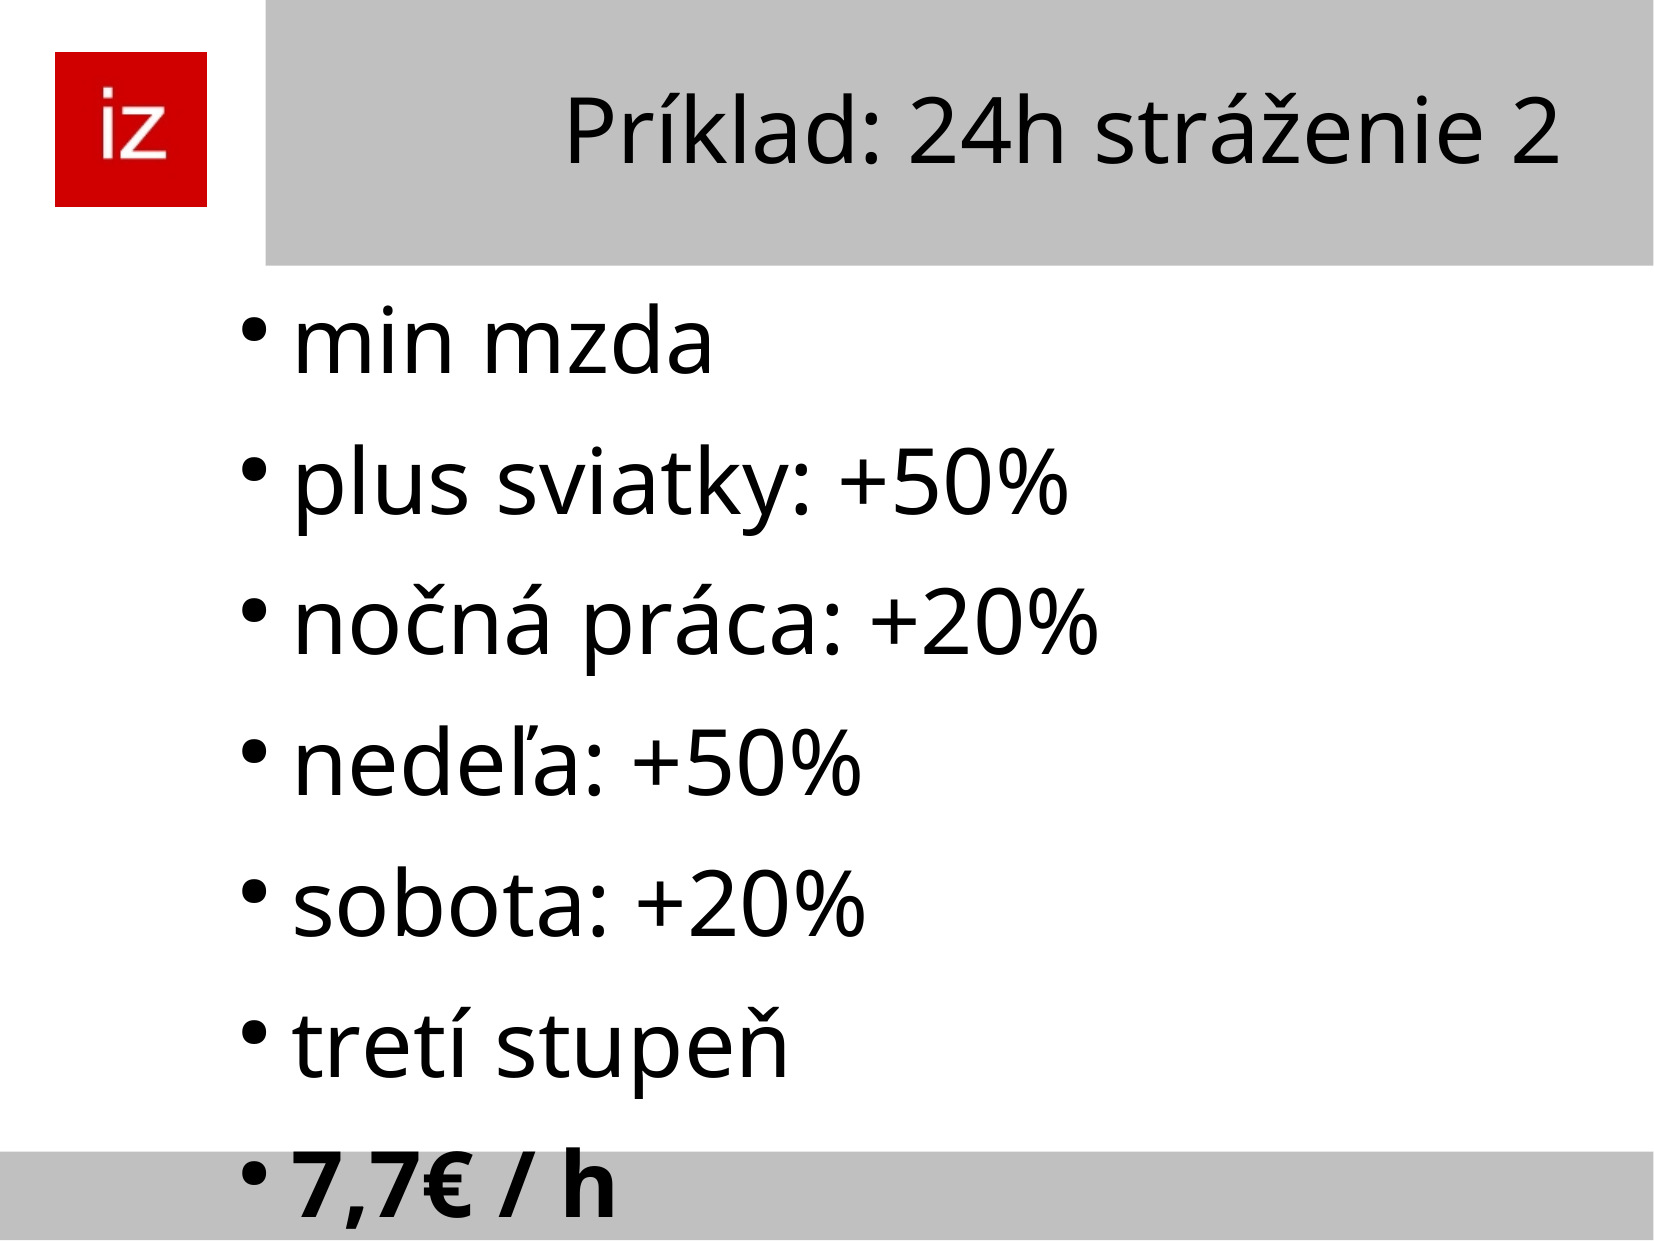

# Príklad: 24h stráženie 2
min mzda
plus sviatky: +50%
nočná práca: +20%
nedeľa: +50%
sobota: +20%
tretí stupeň
7,7€ / h